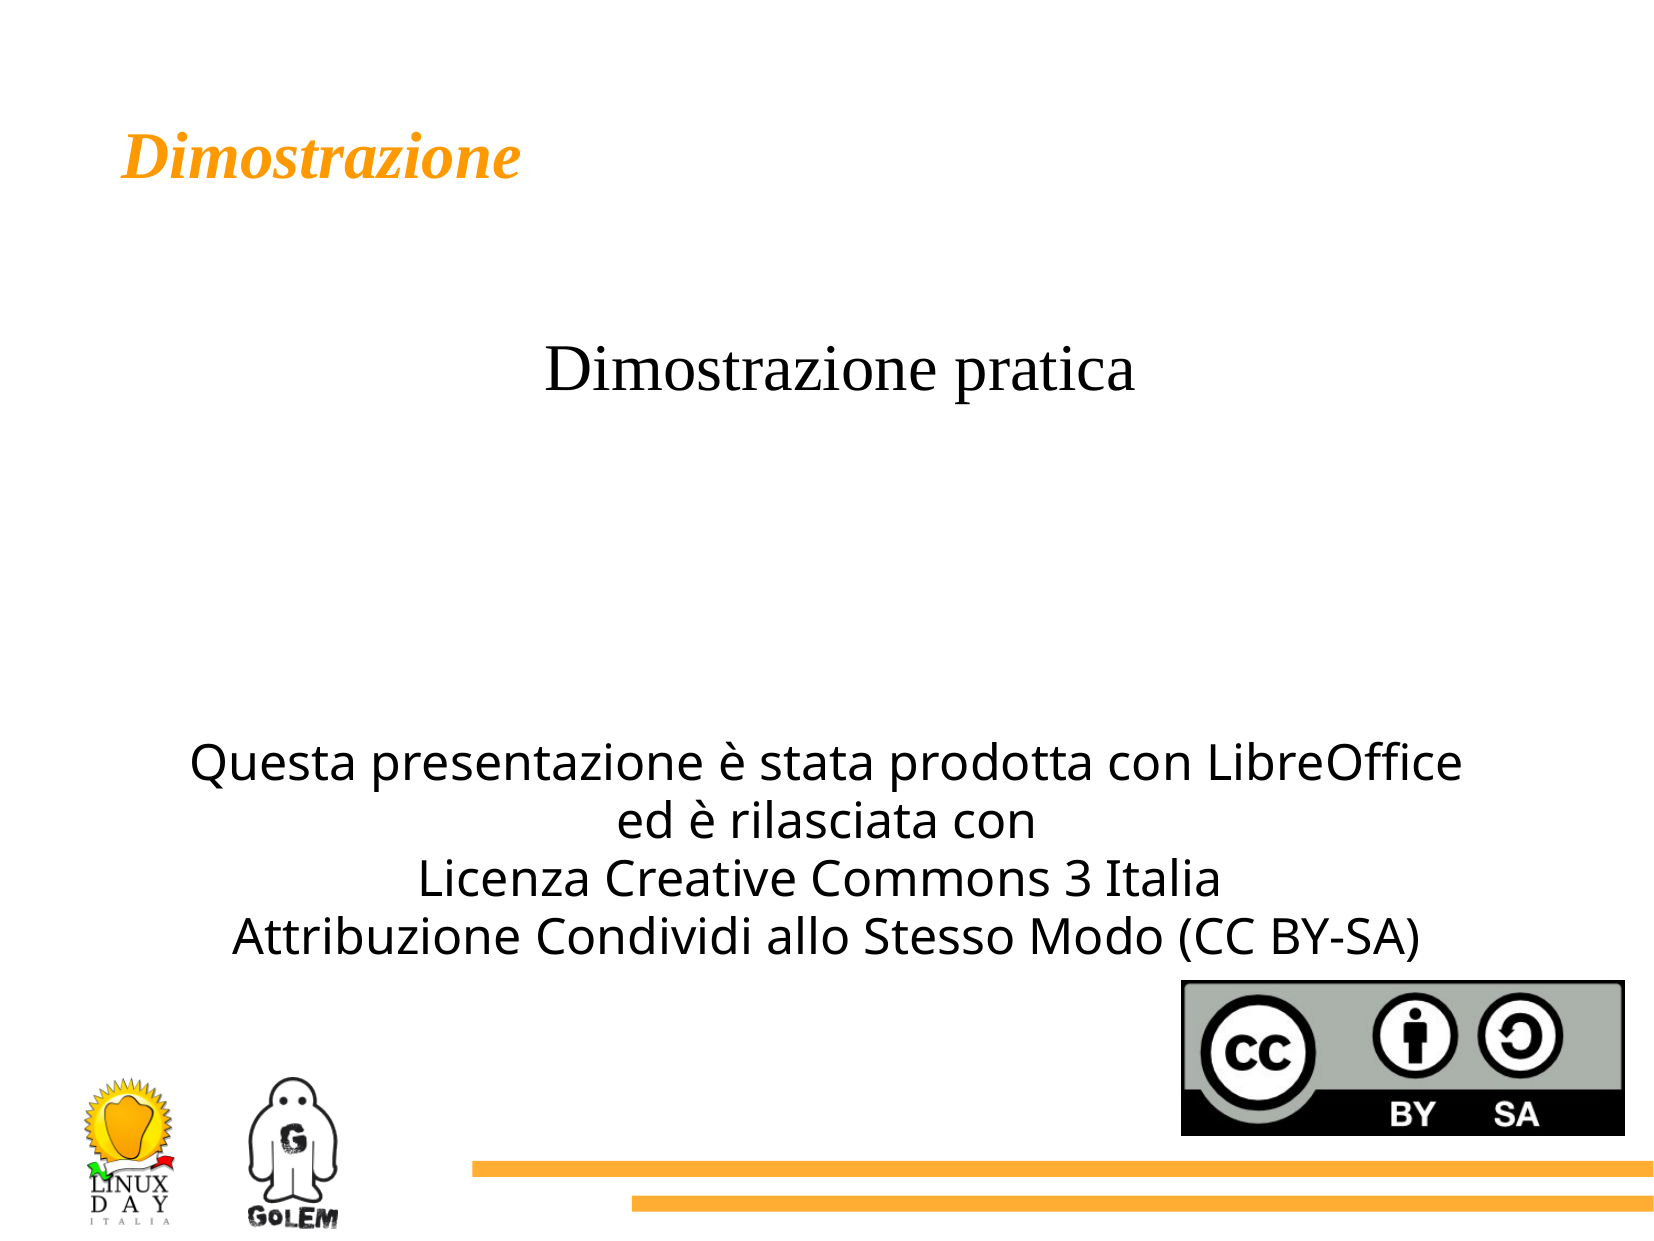

# Dimostrazione
Dimostrazione pratica
Questa presentazione è stata prodotta con LibreOffice
ed è rilasciata con
Licenza Creative Commons 3 Italia
Attribuzione Condividi allo Stesso Modo (CC BY-SA)